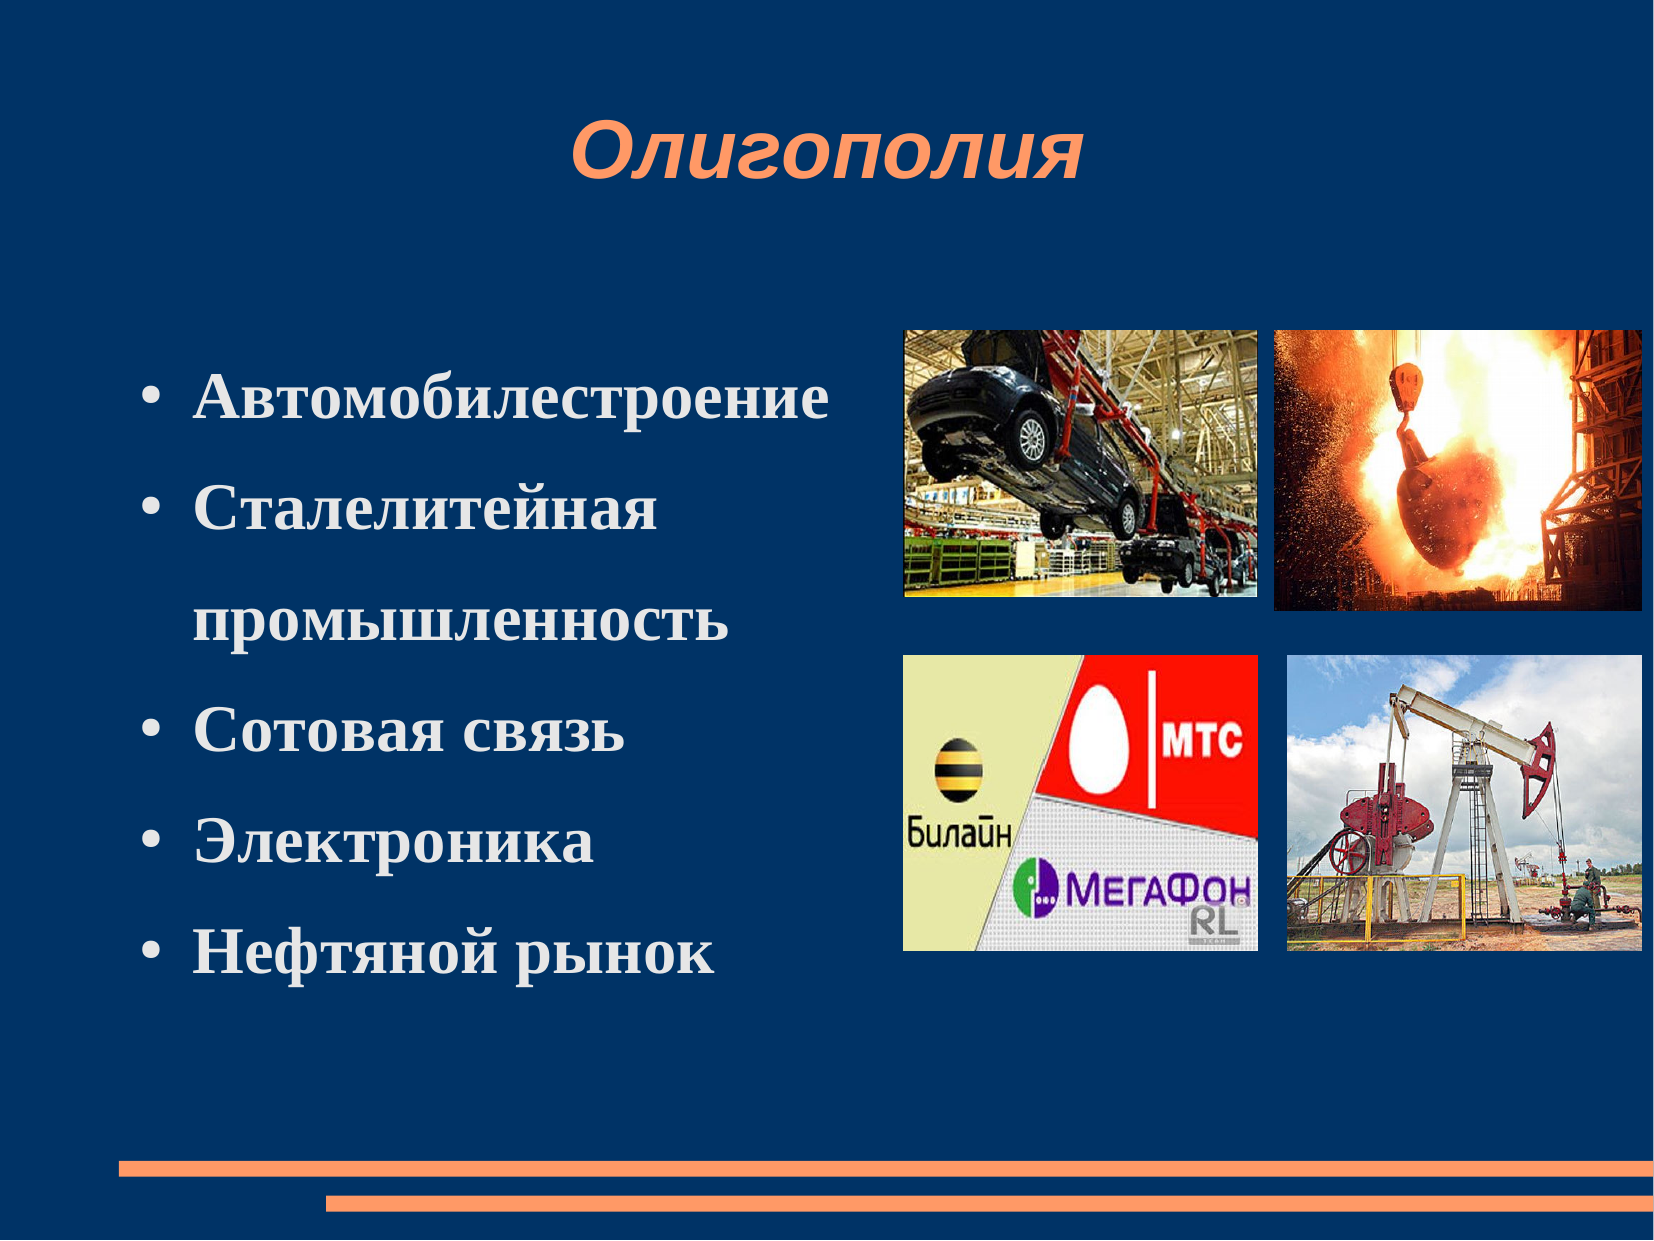

# Олигополия
Автомобилестроение
Сталелитейная промышленность
Сотовая связь
Электроника
Нефтяной рынок